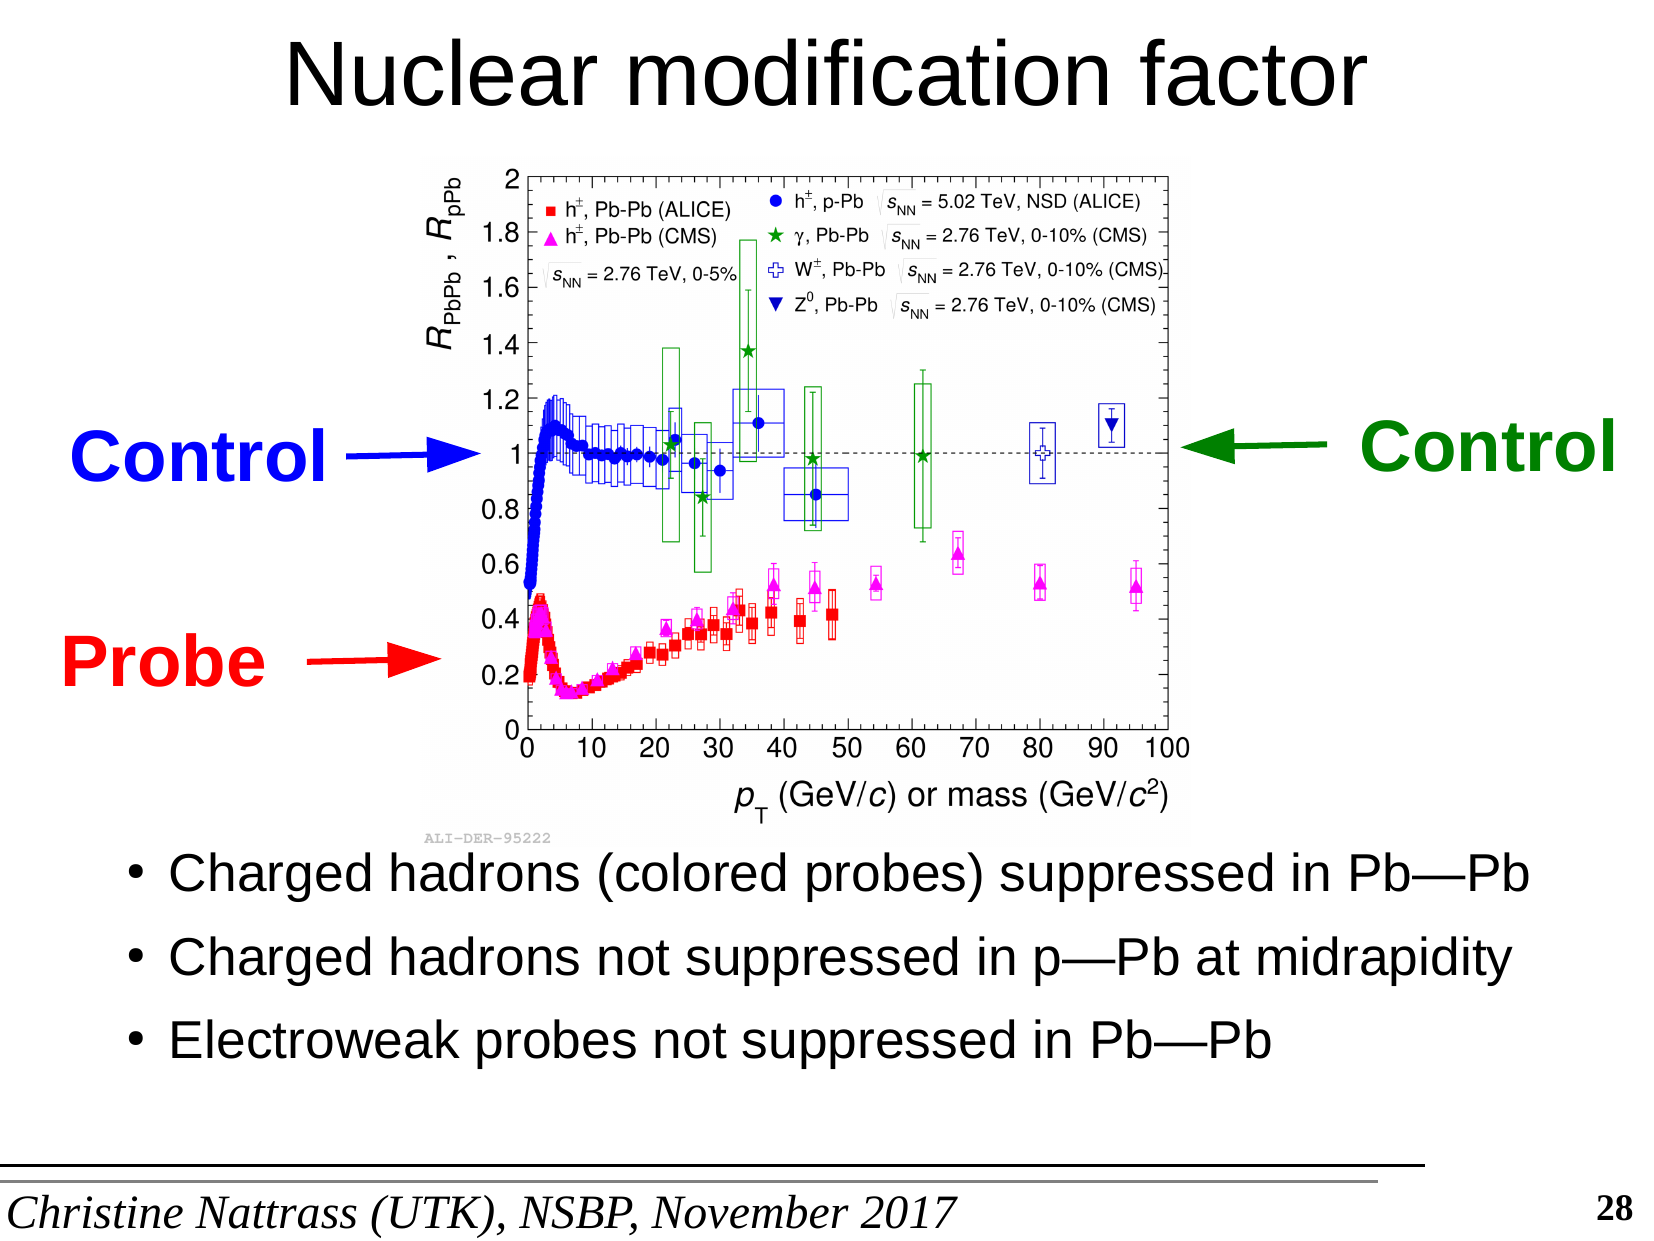

# Nuclear modification factor
LHCb-PAPER-2017-015
Control
Control
Probe
Charged hadrons (colored probes) suppressed in Pb—Pb
Charged hadrons not suppressed in p—Pb at midrapidity
Electroweak probes not suppressed in Pb—Pb